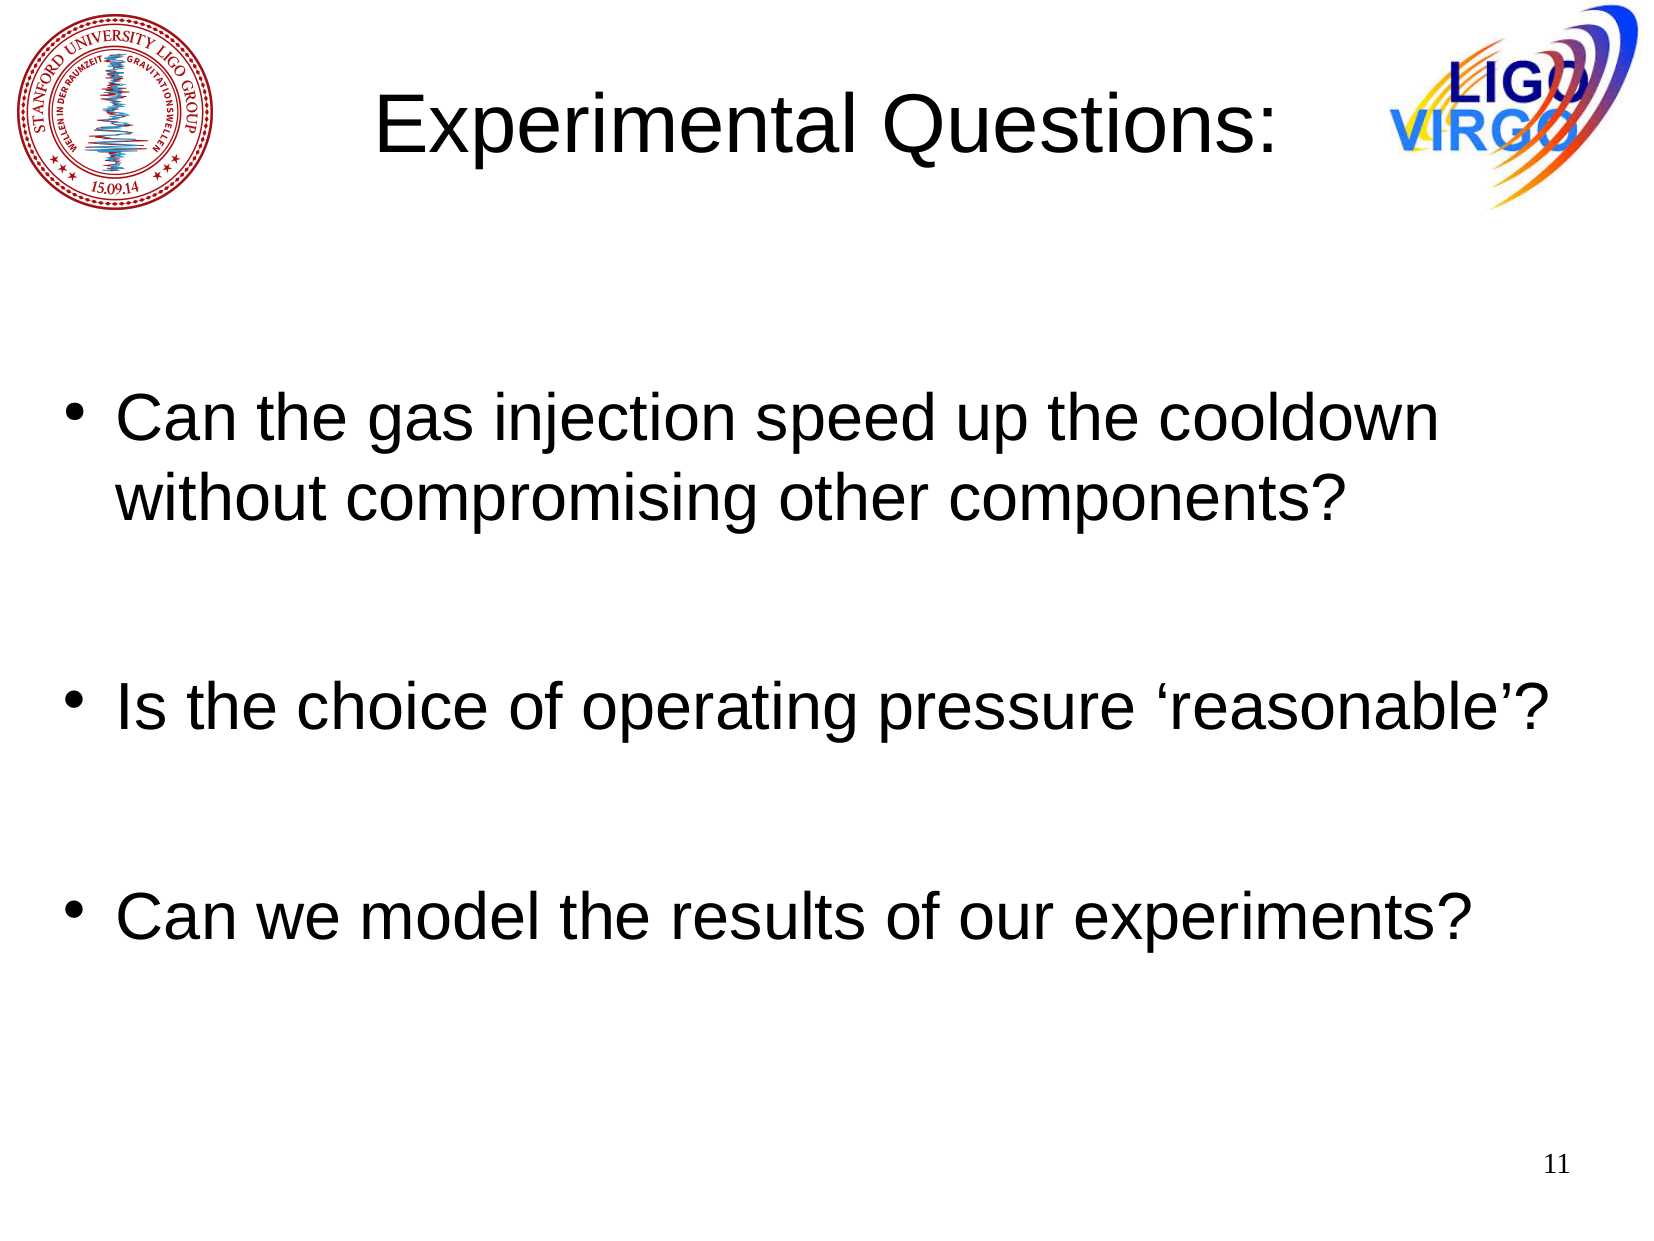

# Experimental Questions:
Can the gas injection speed up the cooldown without compromising other components?
Is the choice of operating pressure ‘reasonable’?
Can we model the results of our experiments?
11